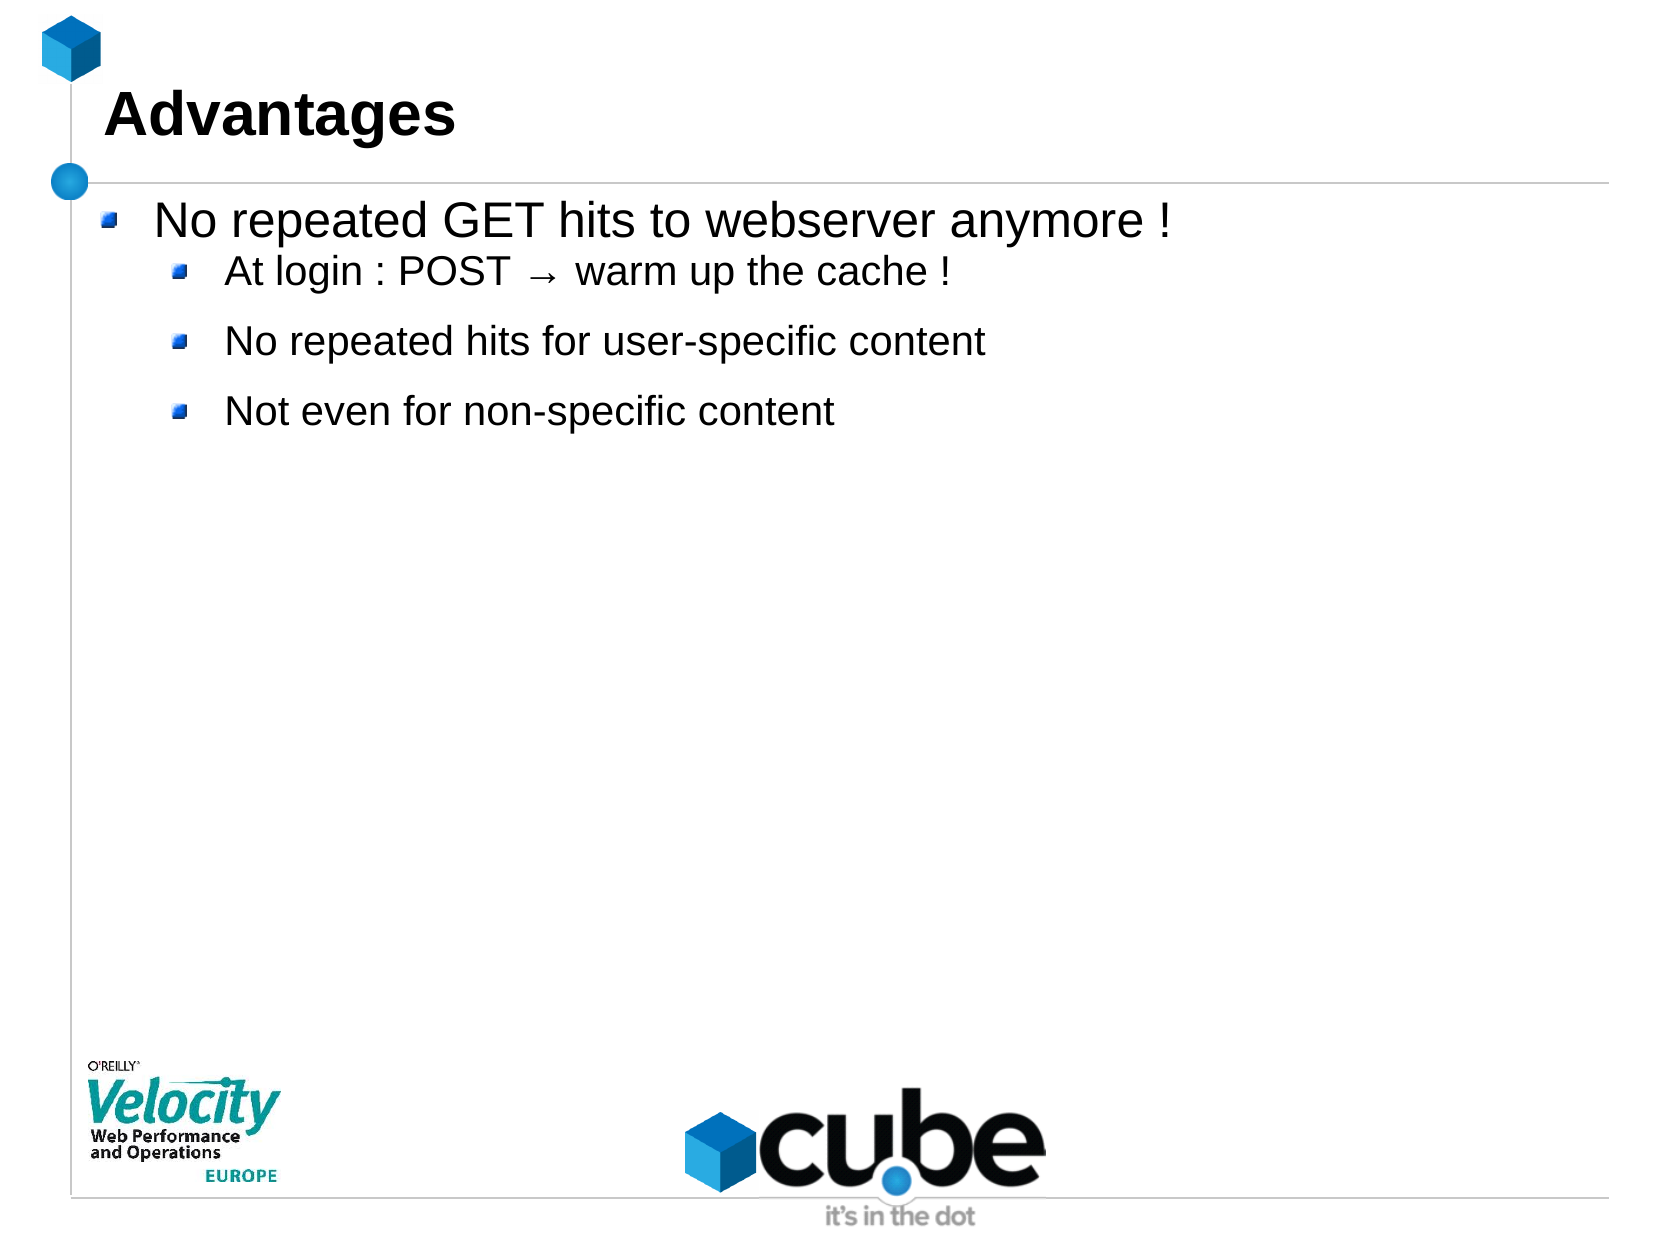

# Advantages
No repeated GET hits to webserver anymore !
At login : POST → warm up the cache !
No repeated hits for user-specific content
Not even for non-specific content